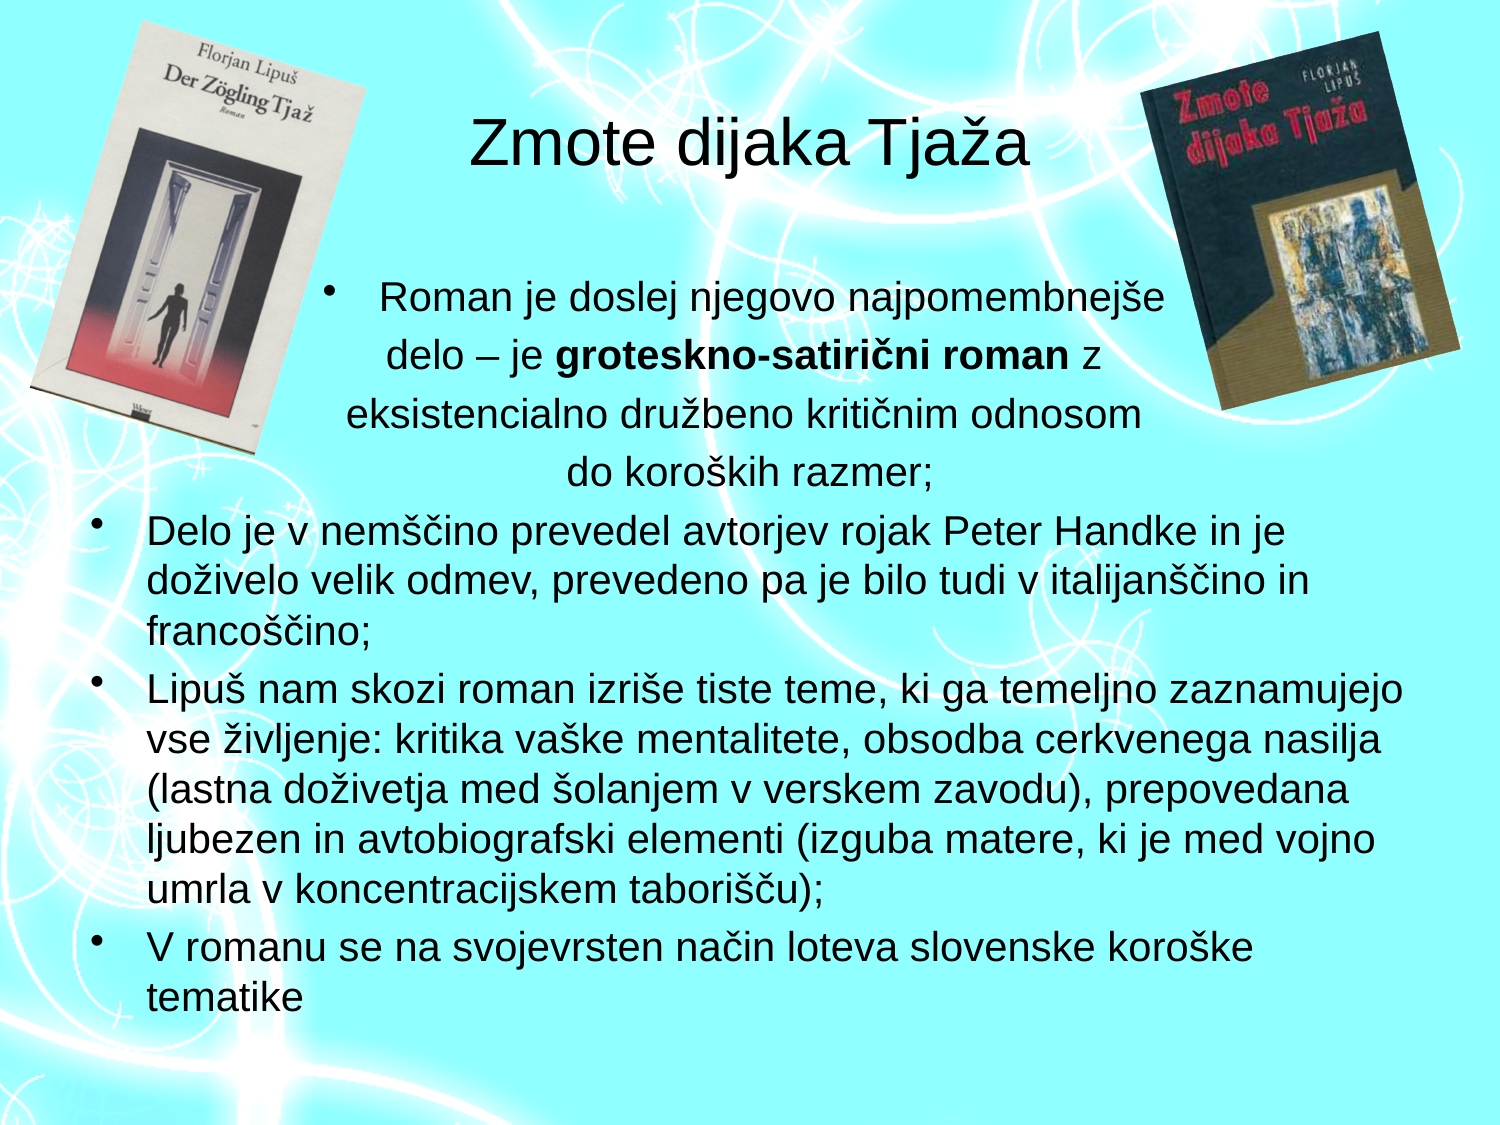

# Zmote dijaka Tjaža
Roman je doslej njegovo najpomembnejše
delo – je groteskno-satirični roman z
eksistencialno družbeno kritičnim odnosom
do koroških razmer;
Delo je v nemščino prevedel avtorjev rojak Peter Handke in je doživelo velik odmev, prevedeno pa je bilo tudi v italijanščino in francoščino;
Lipuš nam skozi roman izriše tiste teme, ki ga temeljno zaznamujejo vse življenje: kritika vaške mentalitete, obsodba cerkvenega nasilja (lastna doživetja med šolanjem v verskem zavodu), prepovedana ljubezen in avtobiografski elementi (izguba matere, ki je med vojno umrla v koncentracijskem taborišču);
V romanu se na svojevrsten način loteva slovenske koroške tematike